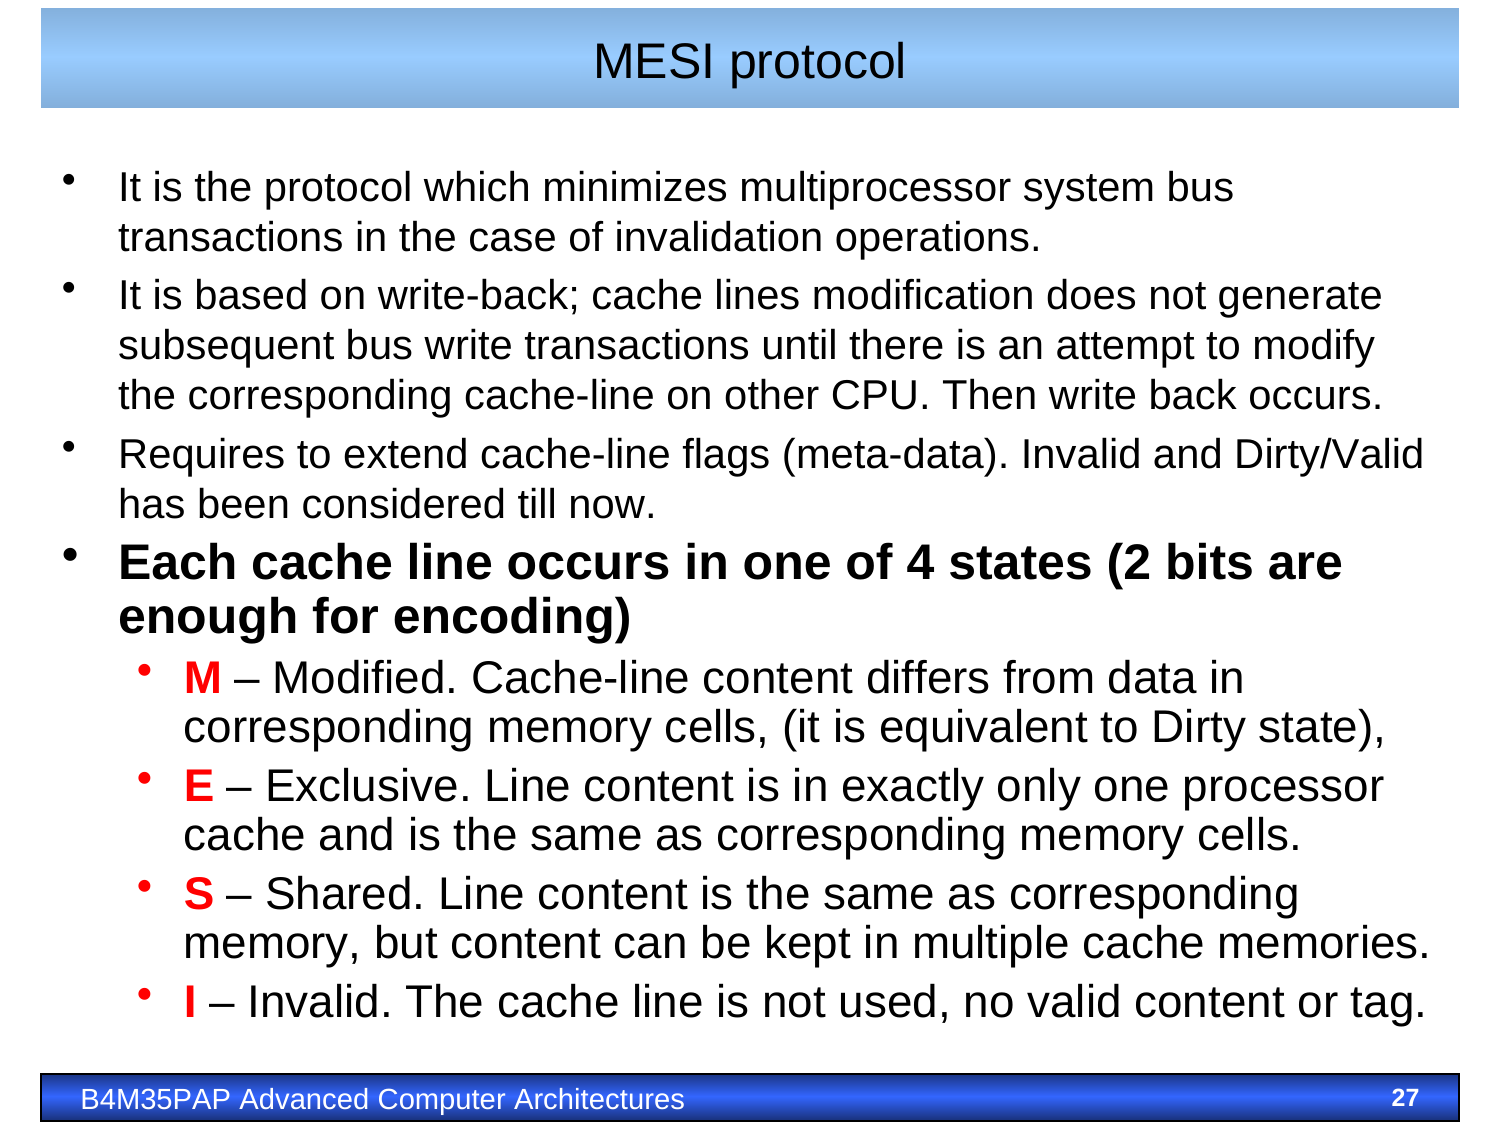

MESI protocol
# It is the protocol which minimizes multiprocessor system bus transactions in the case of invalidation operations.
It is based on write-back; cache lines modification does not generate subsequent bus write transactions until there is an attempt to modify the corresponding cache-line on other CPU. Then write back occurs.
Requires to extend cache-line flags (meta-data). Invalid and Dirty/Valid has been considered till now.
Each cache line occurs in one of 4 states (2 bits are enough for encoding)
M – Modified. Cache-line content differs from data in corresponding memory cells, (it is equivalent to Dirty state),
E – Exclusive. Line content is in exactly only one processor cache and is the same as corresponding memory cells.
S – Shared. Line content is the same as corresponding memory, but content can be kept in multiple cache memories.
I – Invalid. The cache line is not used, no valid content or tag.